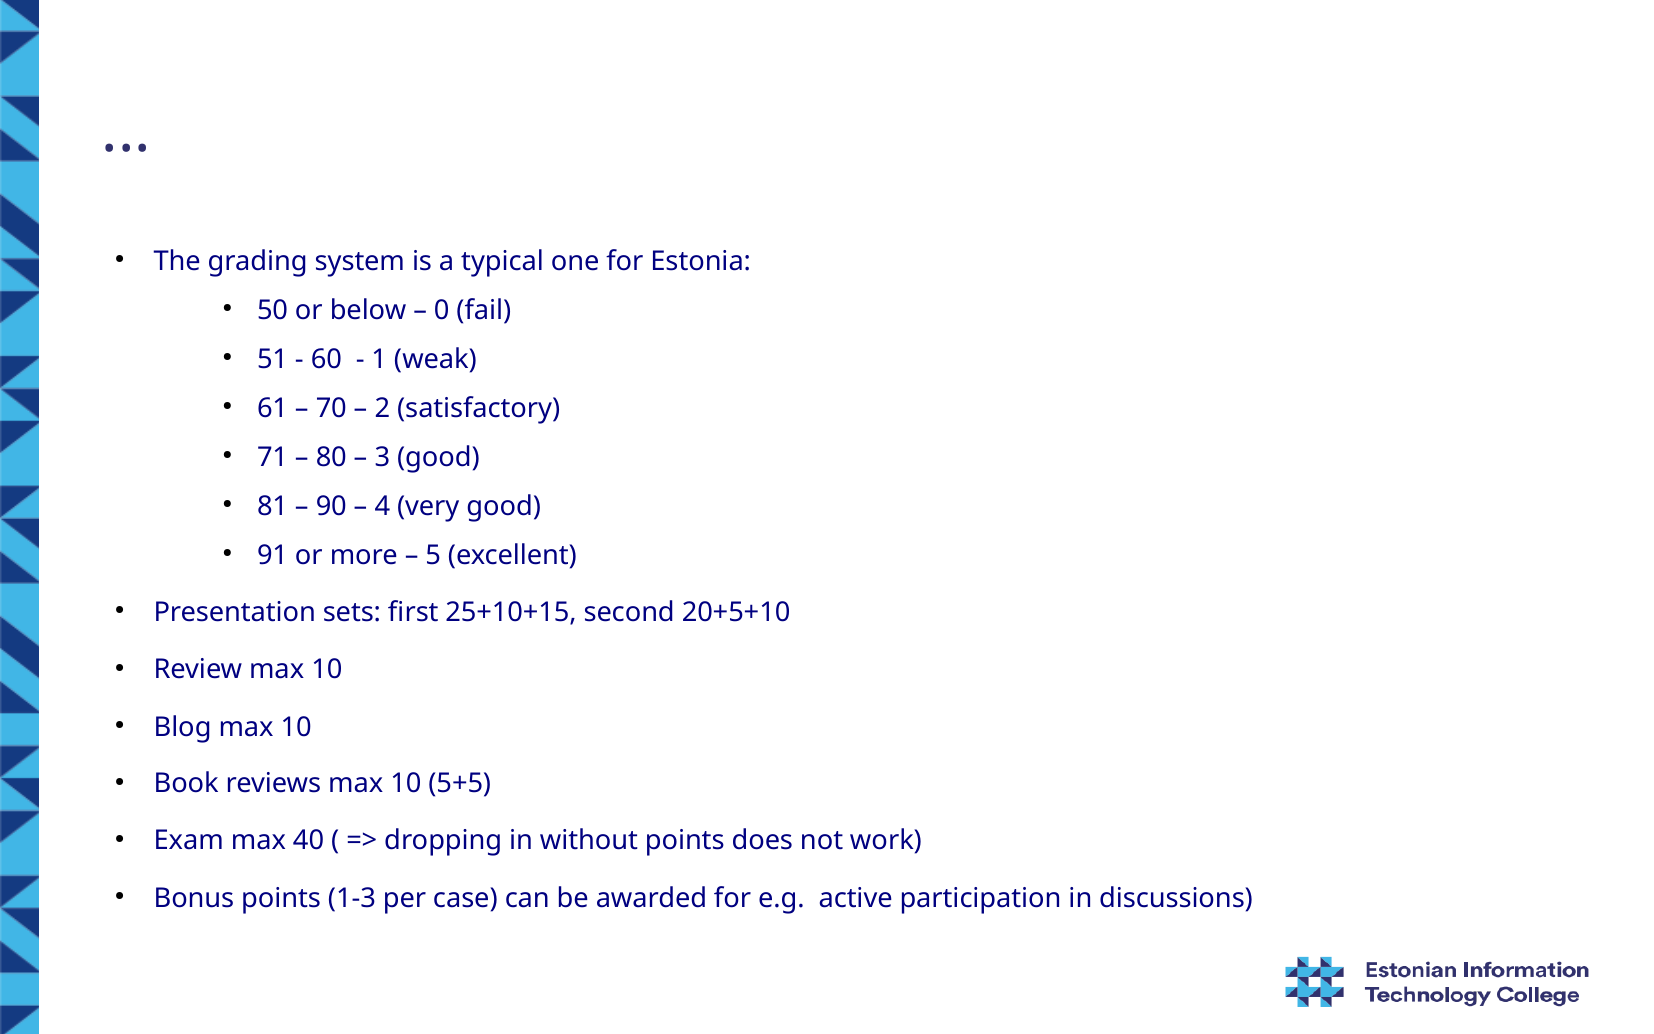

# ...
The grading system is a typical one for Estonia:
50 or below – 0 (fail)
51 - 60 - 1 (weak)
61 – 70 – 2 (satisfactory)
71 – 80 – 3 (good)
81 – 90 – 4 (very good)
91 or more – 5 (excellent)
Presentation sets: first 25+10+15, second 20+5+10
Review max 10
Blog max 10
Book reviews max 10 (5+5)
Exam max 40 ( => dropping in without points does not work)
Bonus points (1-3 per case) can be awarded for e.g. active participation in discussions)